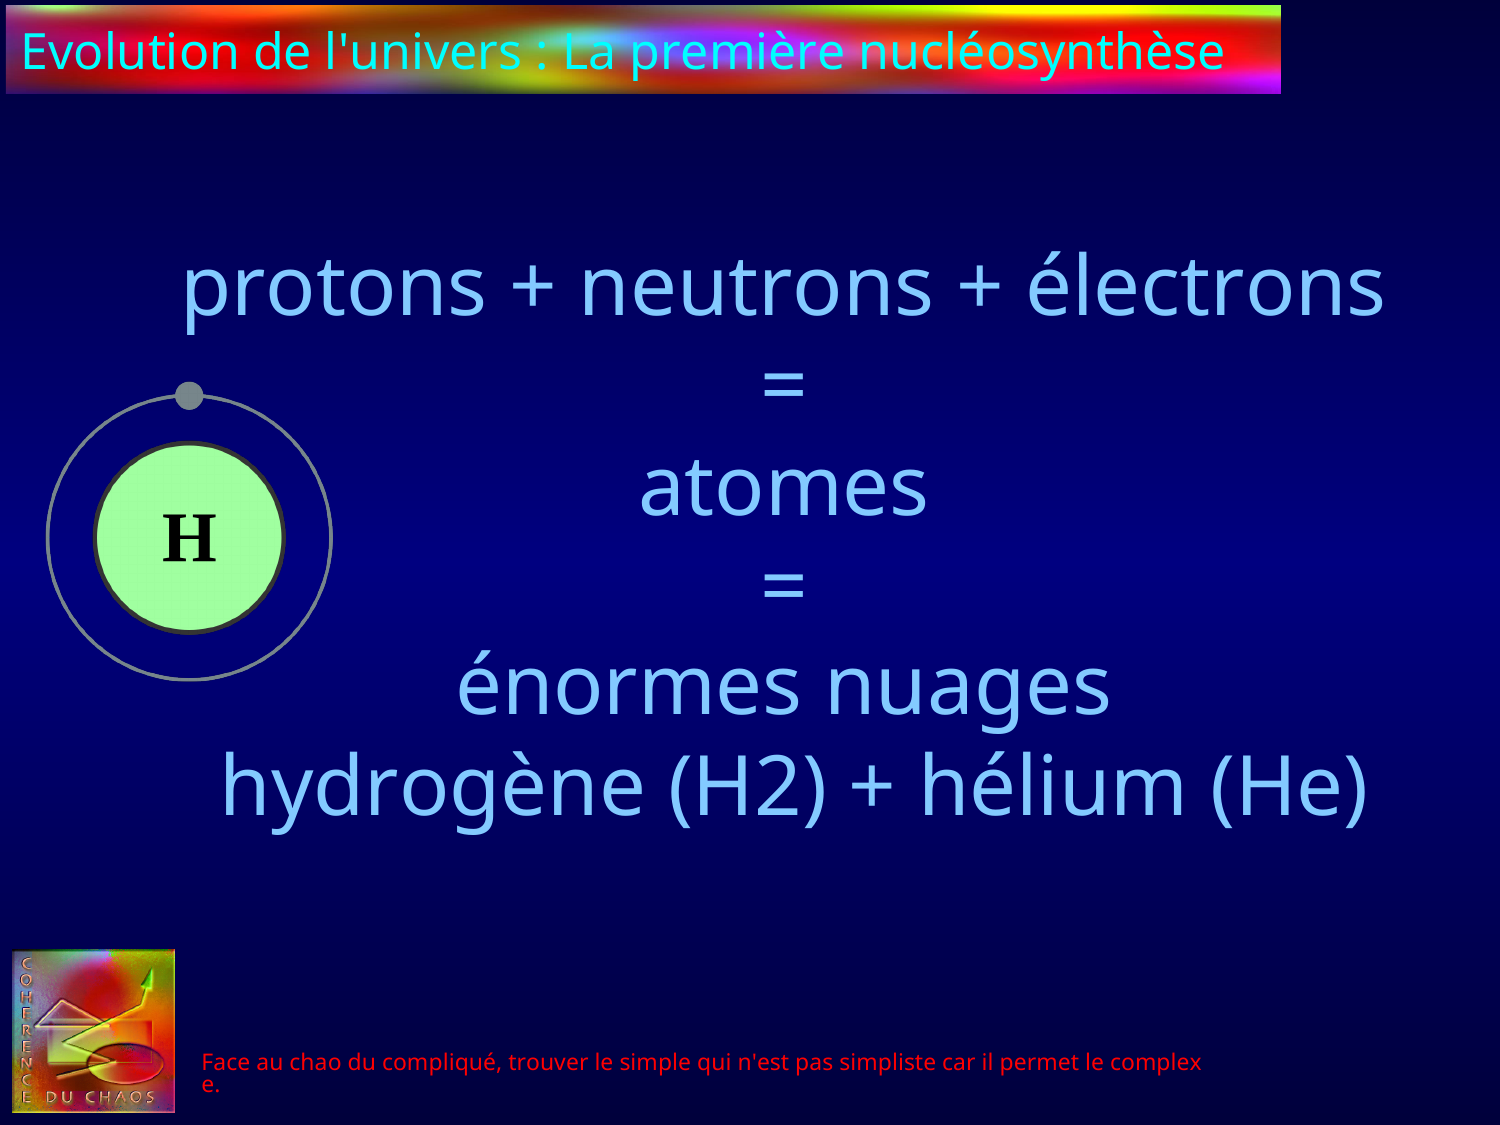

#
Evolution de l'univers : La première nucléosynthèse
protons + neutrons + électrons
=
atomes
=
énormes nuages
 hydrogène (H2) + hélium (He)
Face au chao du compliqué, trouver le simple qui n'est pas simpliste car il permet le complexe.